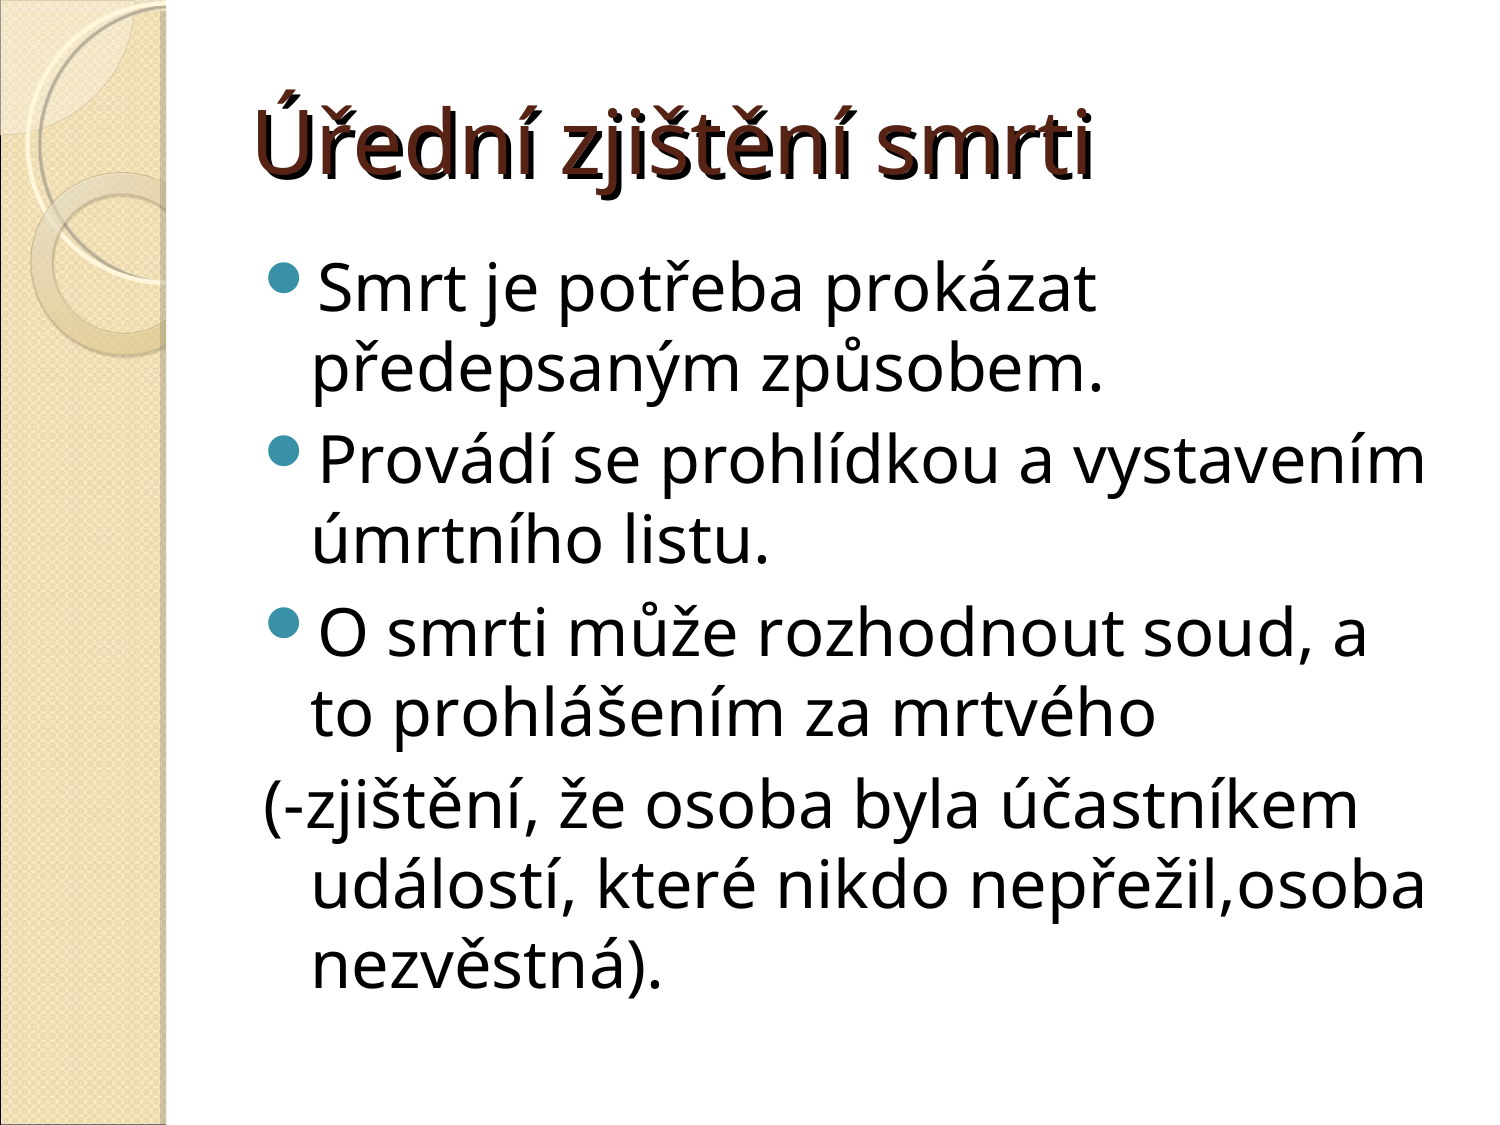

# Úřední zjištění smrti
Smrt je potřeba prokázat předepsaným způsobem.
Provádí se prohlídkou a vystavením úmrtního listu.
O smrti může rozhodnout soud, a to prohlášením za mrtvého
(-zjištění, že osoba byla účastníkem událostí, které nikdo nepřežil,osoba nezvěstná).